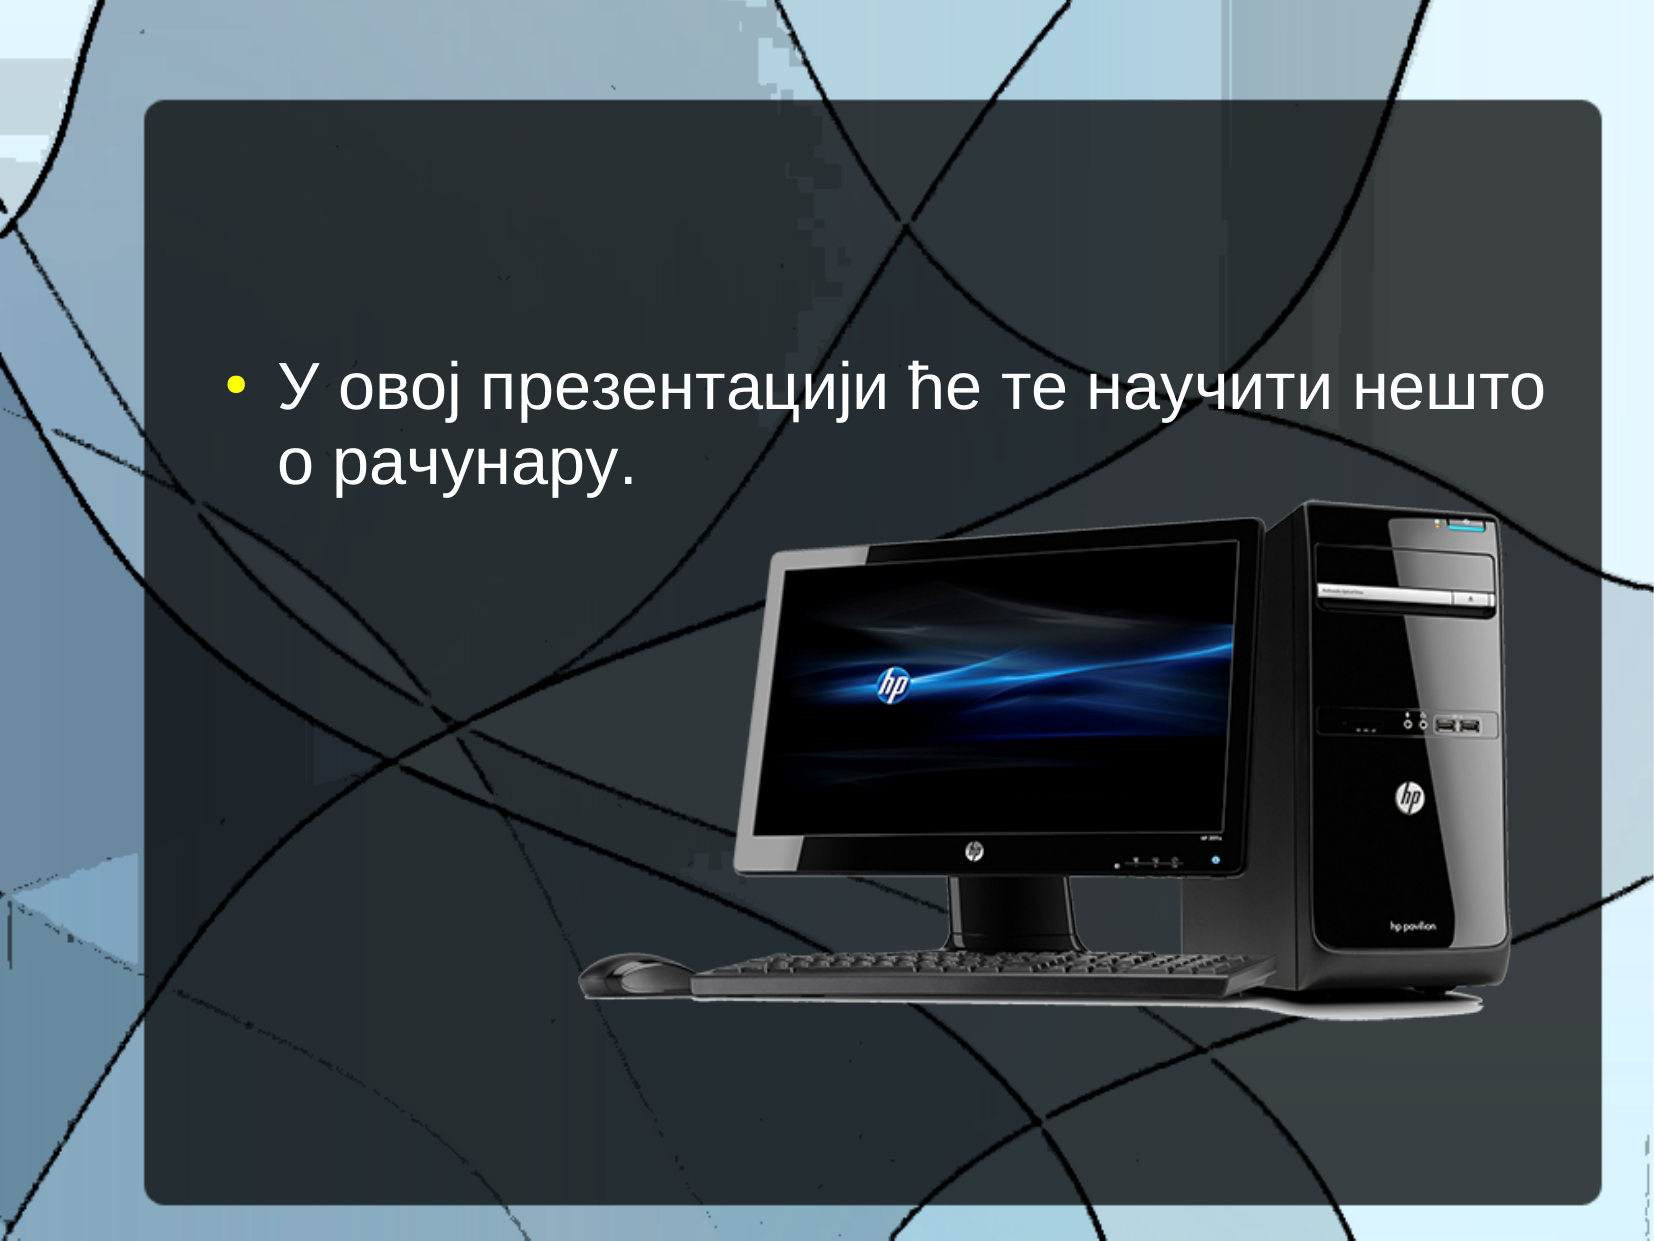

# У овој презентацији ће те научити нешто о рачунару.